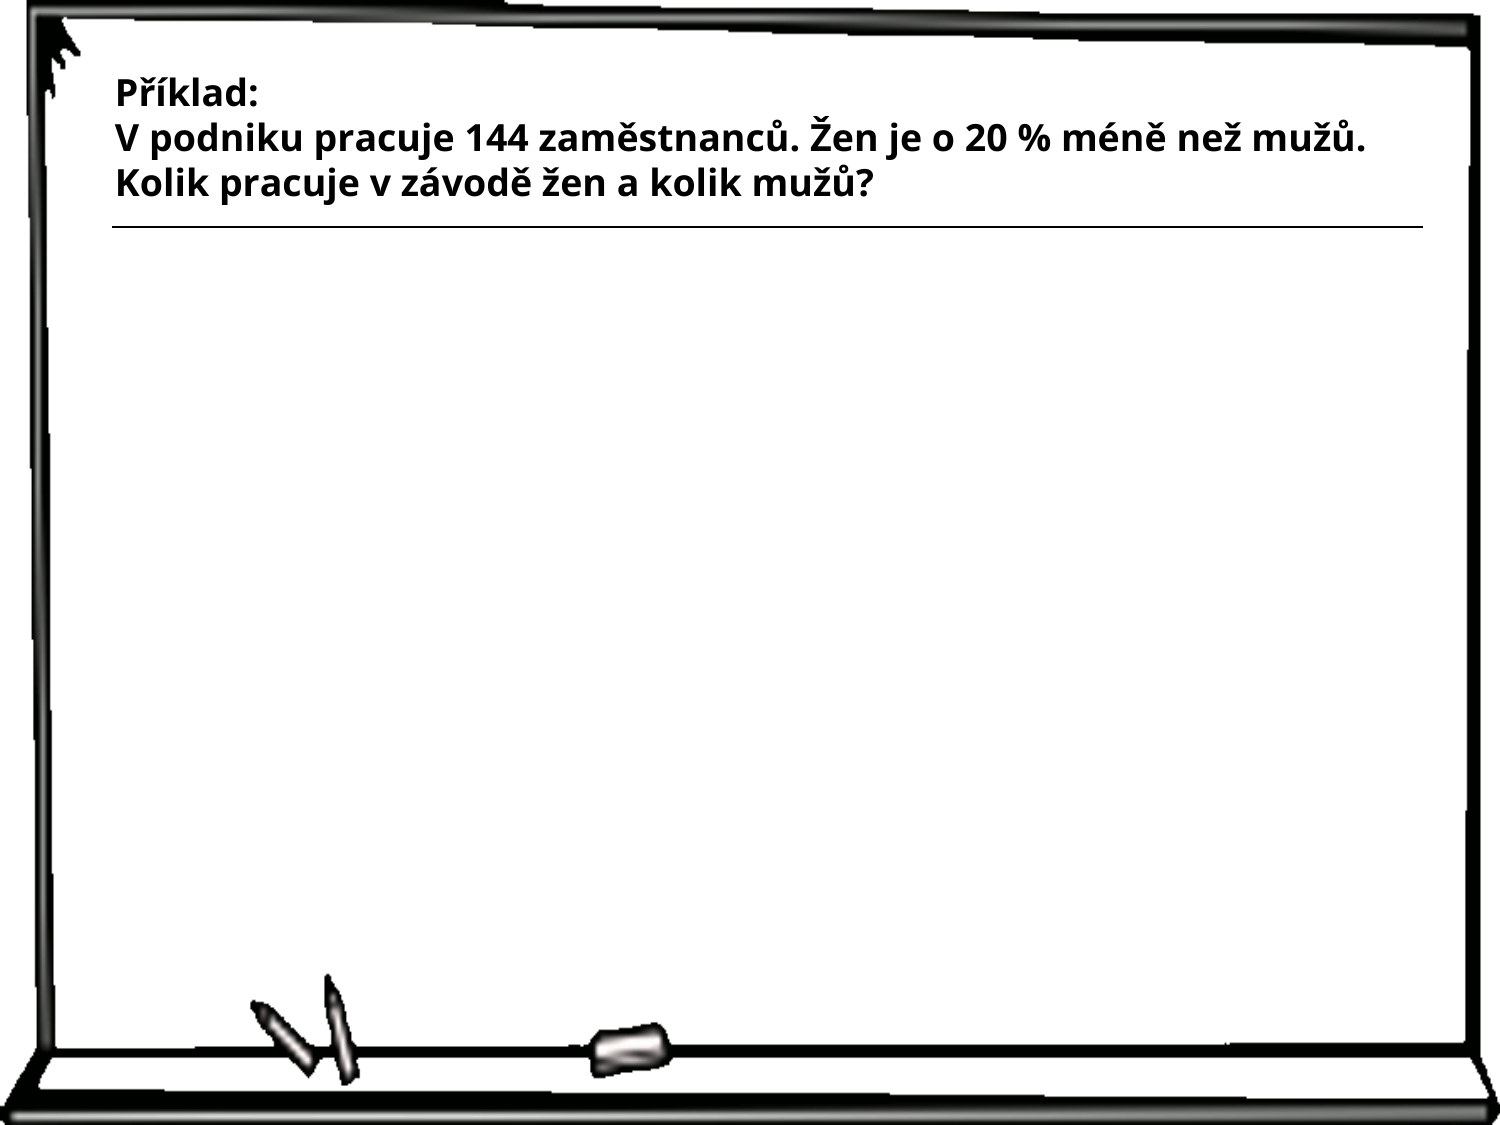

Příklad:
V podniku pracuje 144 zaměstnanců. Žen je o 20 % méně než mužů. Kolik pracuje v závodě žen a kolik mužů?